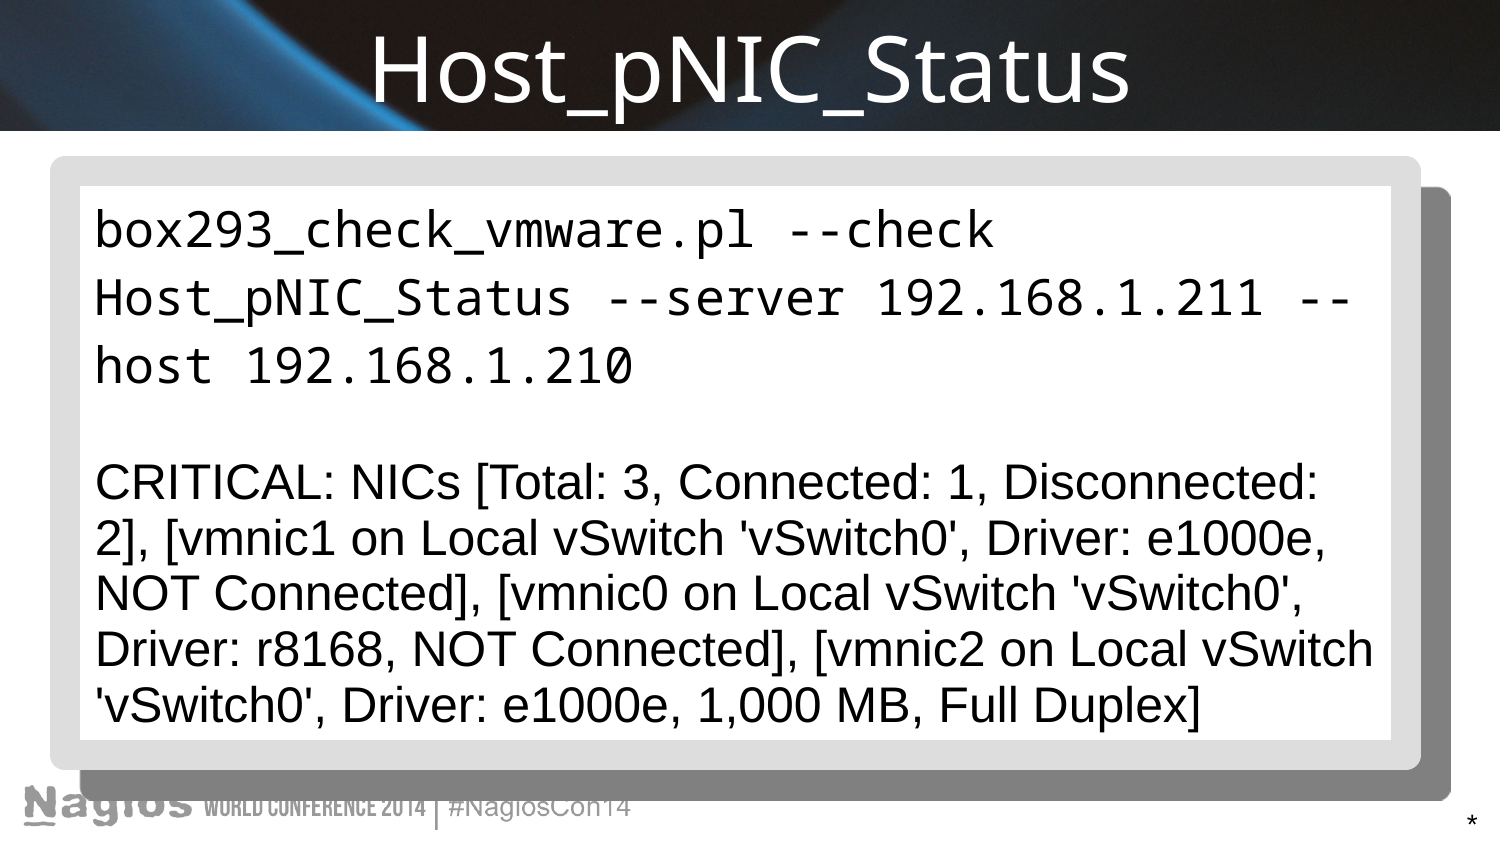

# Host_pNIC_Status
Check the Status of the Hosts' Physical Network Interface Card(s) (pNIC)
	All pNICs are returned by default however you can target specific pNIC(s)
	If any pNIC is disconnected it will trigger a CRITICAL state
Required Arguments:
	--host (if connected via a vCenter server)
Optional Arguments:
	--name					--nic_state
	--nic_speed				--nic_duplex
box293_check_vmware.pl --check Host_pNIC_Status --server 192.168.1.211 --host 192.168.1.210
CRITICAL: NICs [Total: 3, Connected: 1, Disconnected: 2], [vmnic1 on Local vSwitch 'vSwitch0', Driver: e1000e, NOT Connected], [vmnic0 on Local vSwitch 'vSwitch0', Driver: r8168, NOT Connected], [vmnic2 on Local vSwitch 'vSwitch0', Driver: e1000e, 1,000 MB, Full Duplex]
box293_check_vmware.pl --check Host_pNIC_Status --server 192.168.1.211 --host 192.168.1.210
CRITICAL: NICs [Total: 3, Connected: 1, Disconnected: 2], [vmnic1 on Local vSwitch 'vSwitch0', Driver: e1000e, NOT Connected], [vmnic0 on Local vSwitch 'vSwitch0', Driver: r8168, NOT Connected], [vmnic2 on Local vSwitch 'vSwitch0', Driver: e1000e, 1,000 MB, Full Duplex]
*